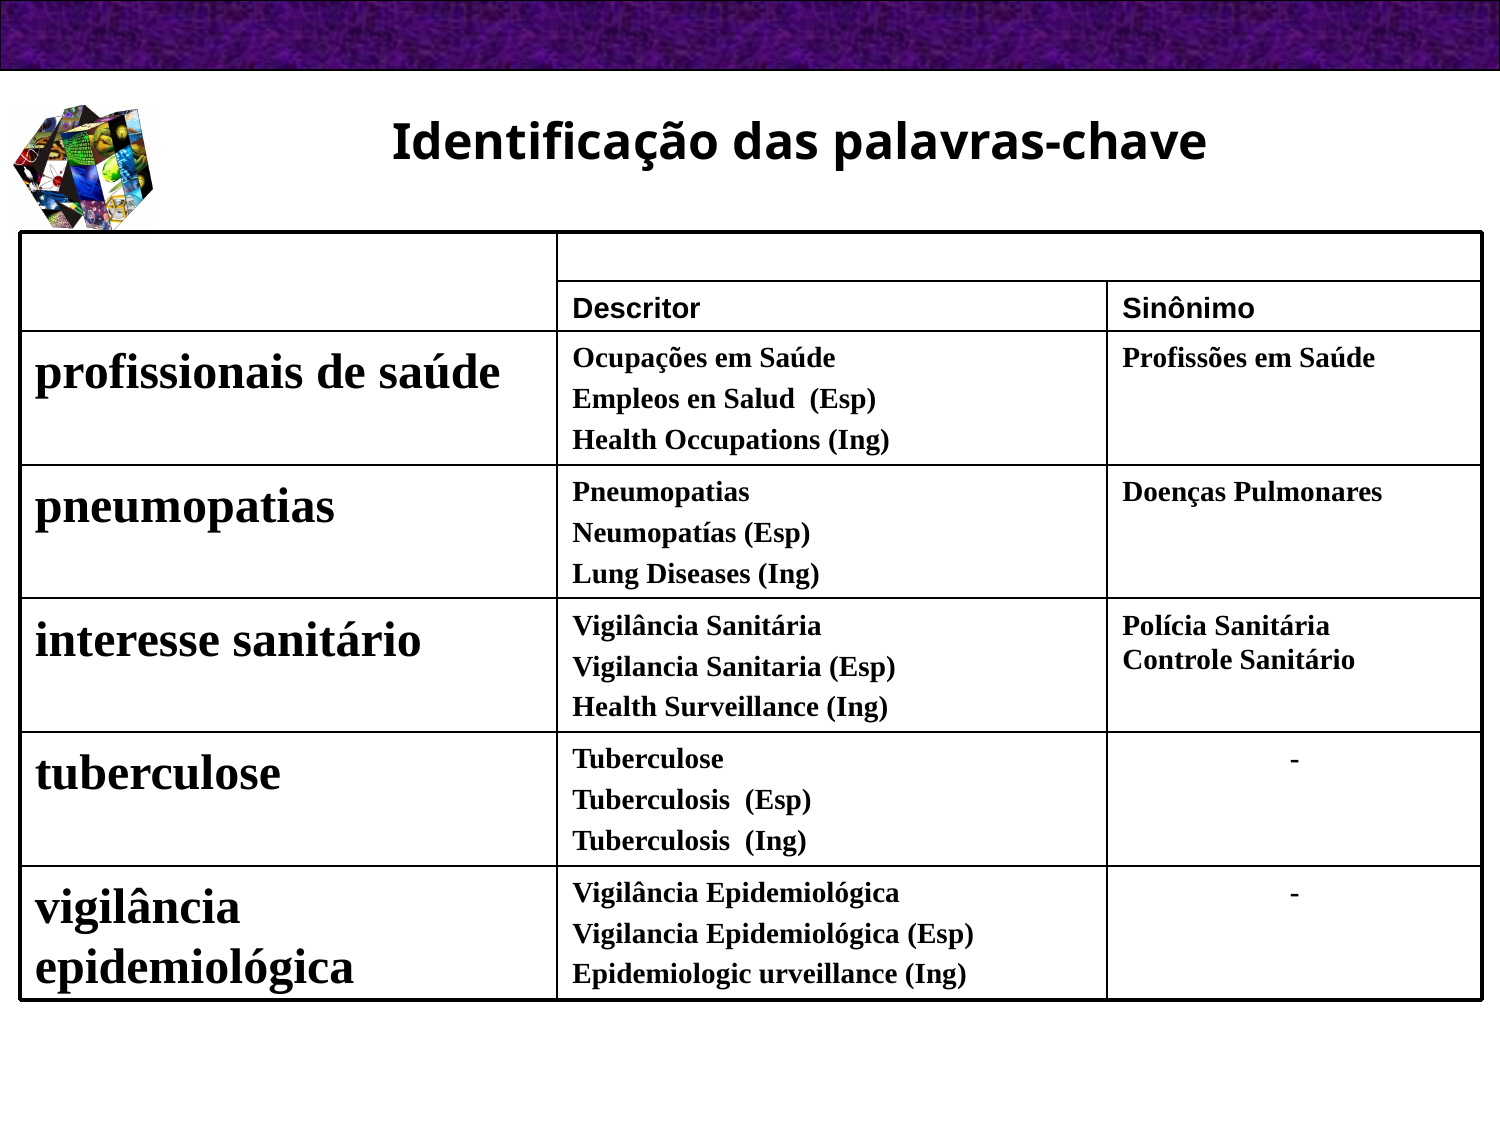

Identificação das palavras-chave
Descritor
Sinônimo
profissionais de saúde
Ocupações em Saúde
Empleos en Salud  (Esp)
Health Occupations (Ing)
Profissões em Saúde
pneumopatias
Pneumopatias
Neumopatías (Esp)
Lung Diseases (Ing)
Doenças Pulmonares
interesse sanitário
Vigilância Sanitária
Vigilancia Sanitaria (Esp)
Health Surveillance (Ing)
Polícia Sanitária
Controle Sanitário
tuberculose
Tuberculose
Tuberculosis  (Esp)
Tuberculosis  (Ing)
-
vigilância epidemiológica
Vigilância Epidemiológica
Vigilancia Epidemiológica (Esp)
Epidemiologic urveillance (Ing)
-